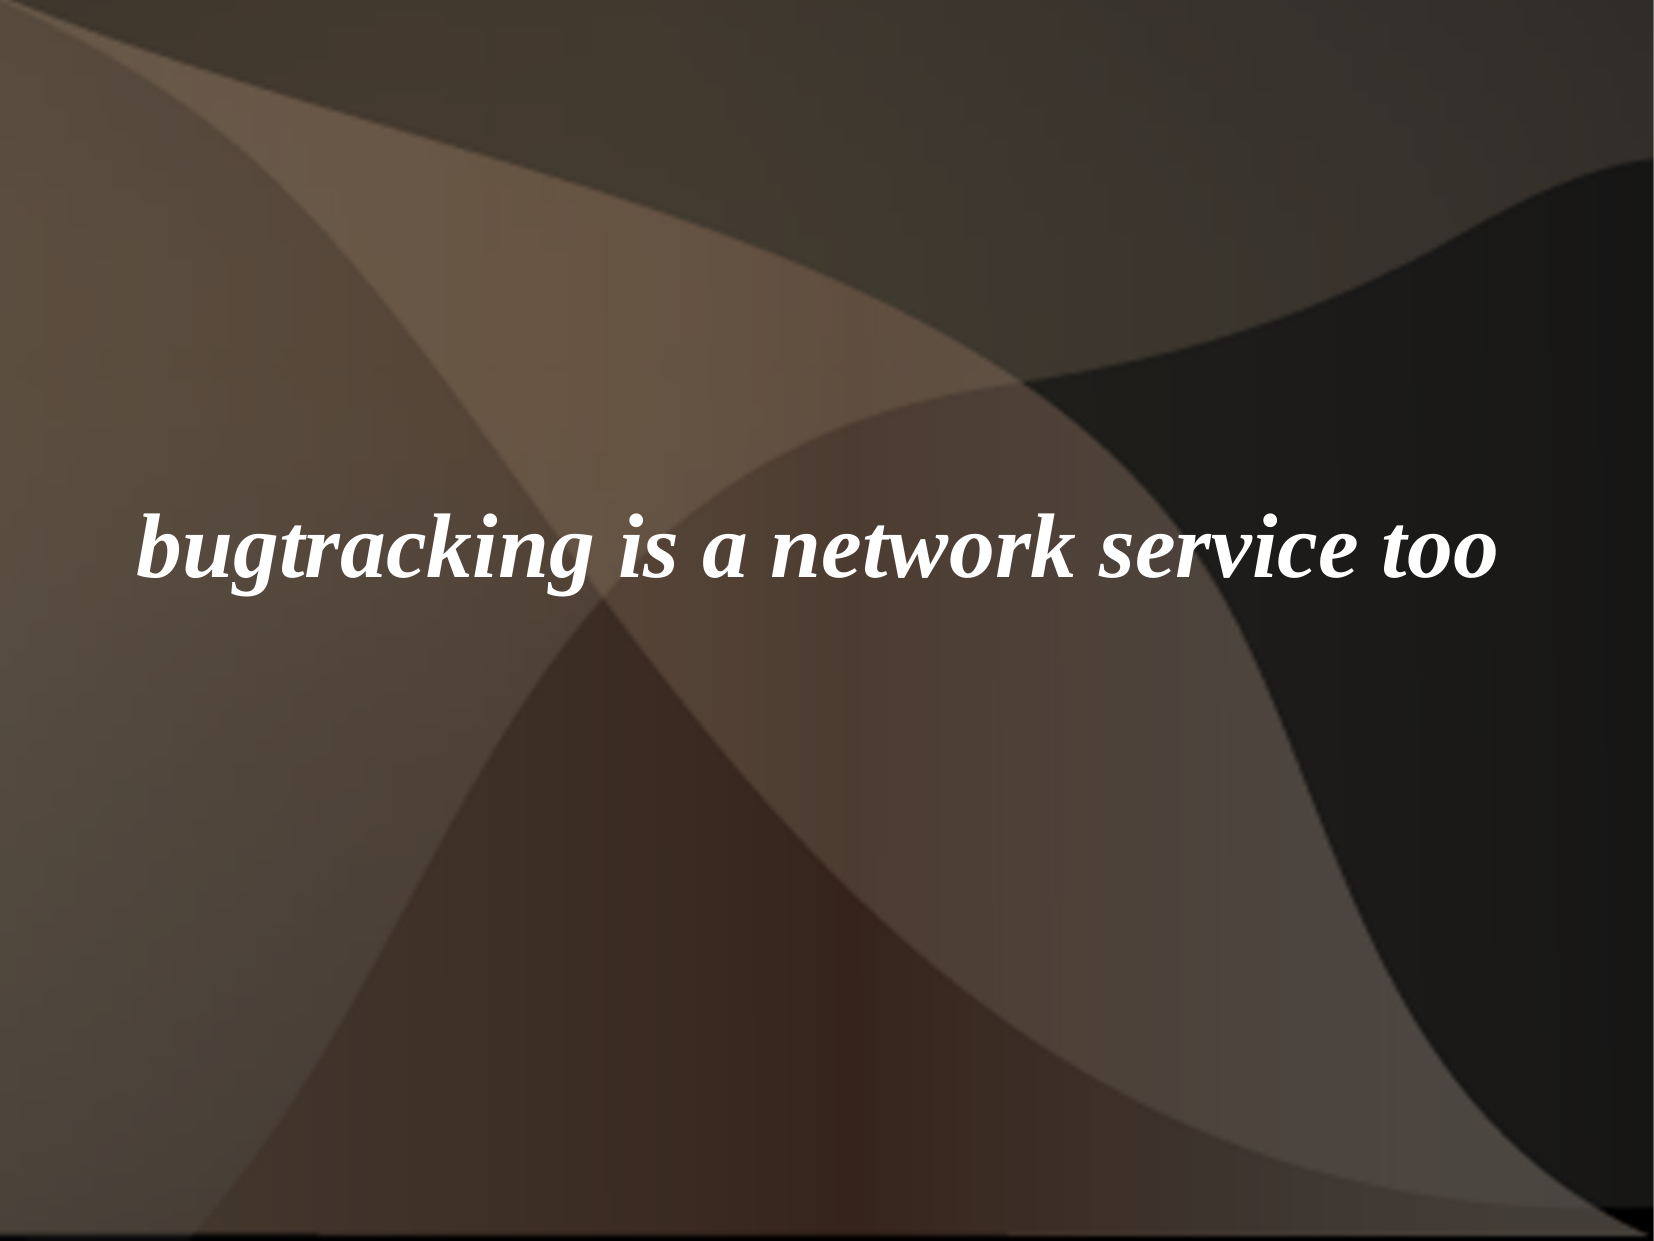

# bugtracking is a network service too